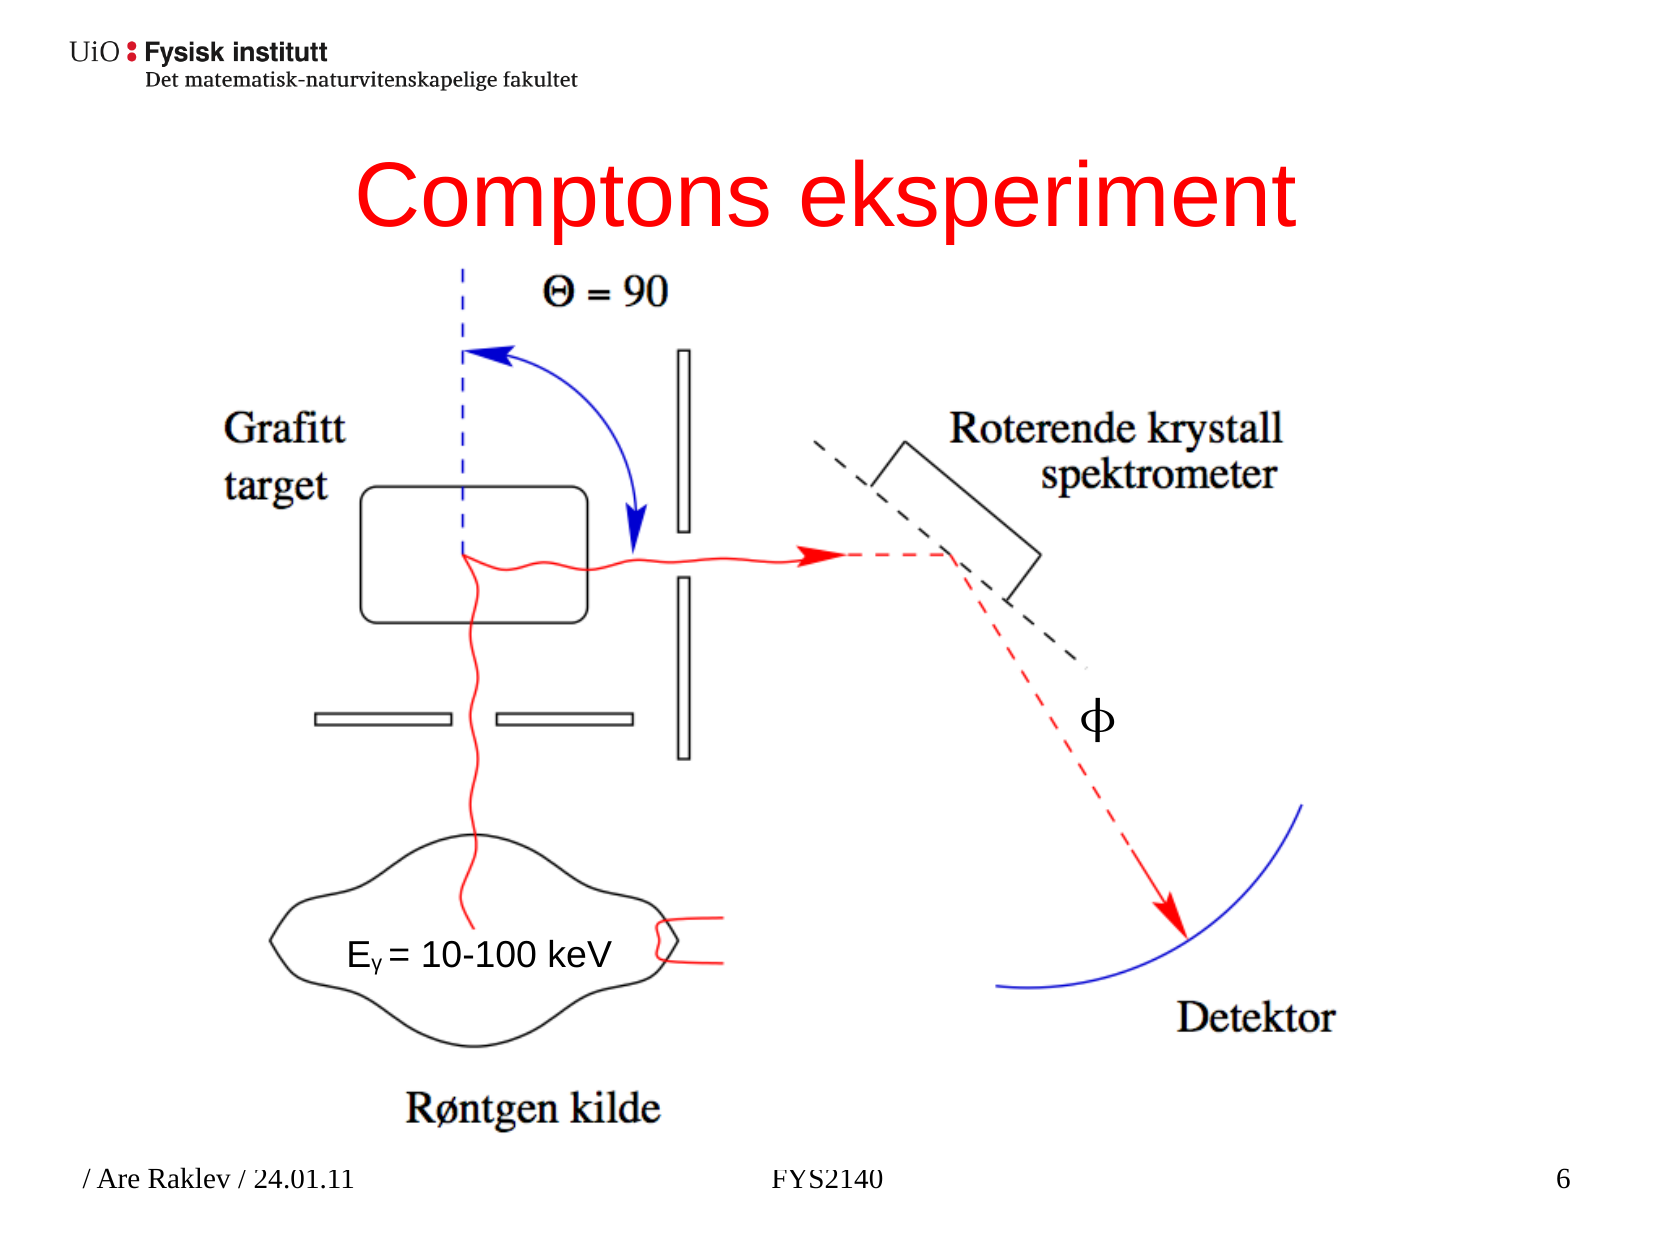

# Comptons eksperiment
Eγ = 10-100 keV
/ Are Raklev / 24.01.11
FYS2140
6